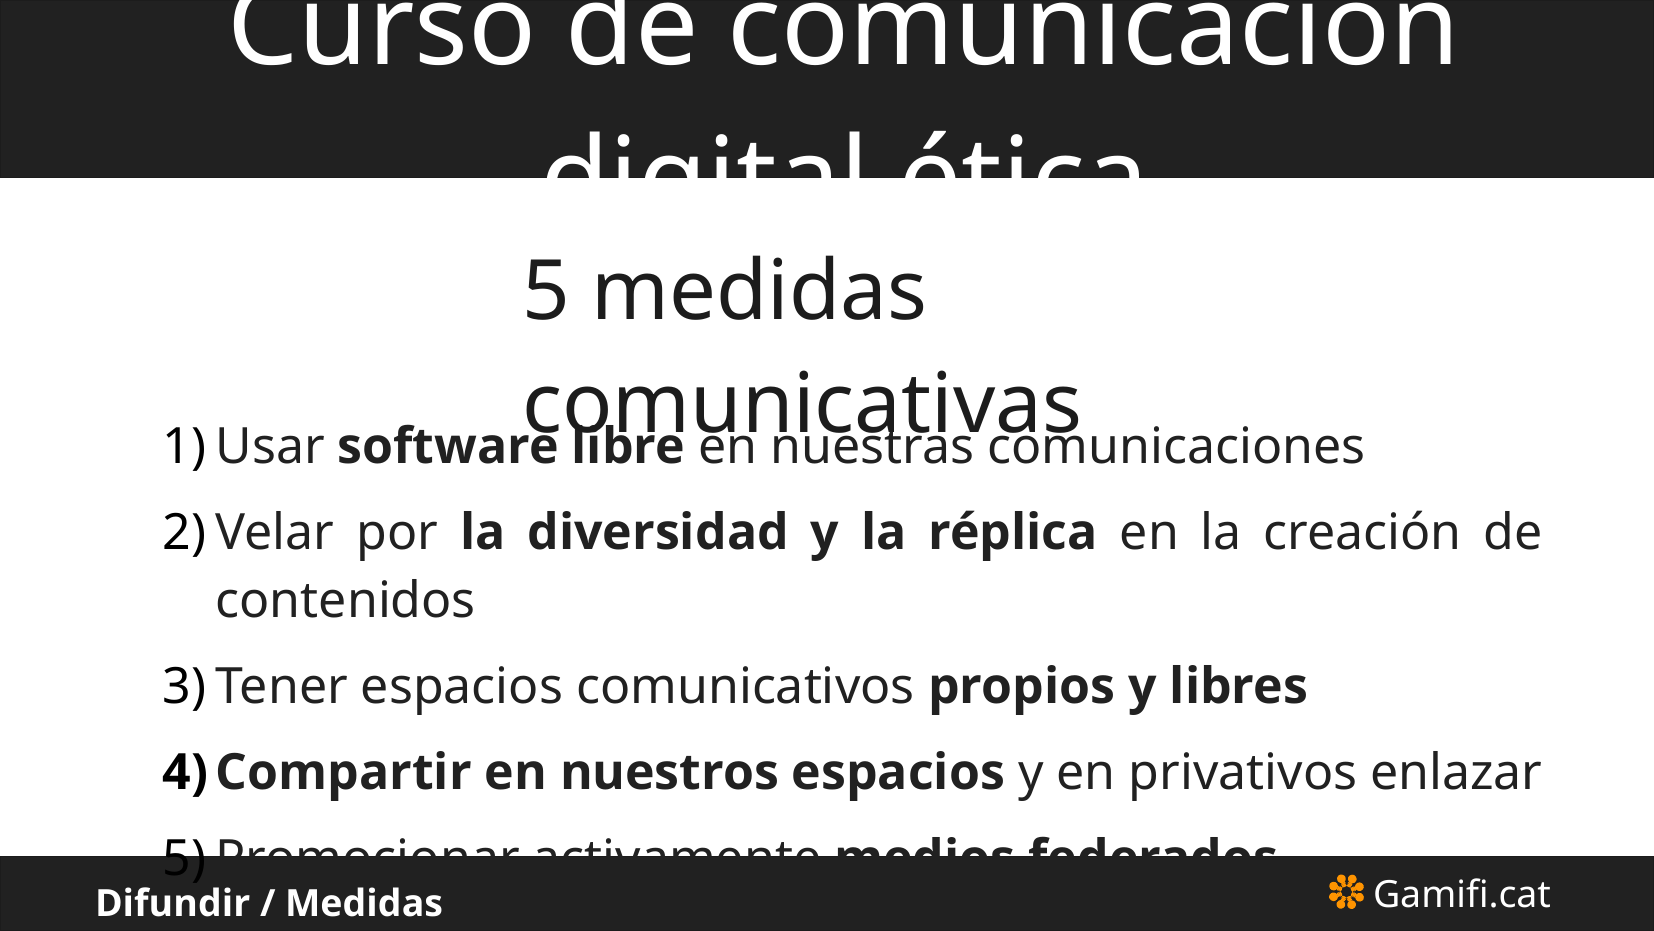

# Curso de comunicación digital ética
5 medidas comunicativas
Usar software libre en nuestras comunicaciones
Velar por la diversidad y la réplica en la creación de contenidos
Tener espacios comunicativos propios y libres
Compartir en nuestros espacios y en privativos enlazar
Promocionar activamente medios federados
Gamifi.cat
Difundir / Medidas